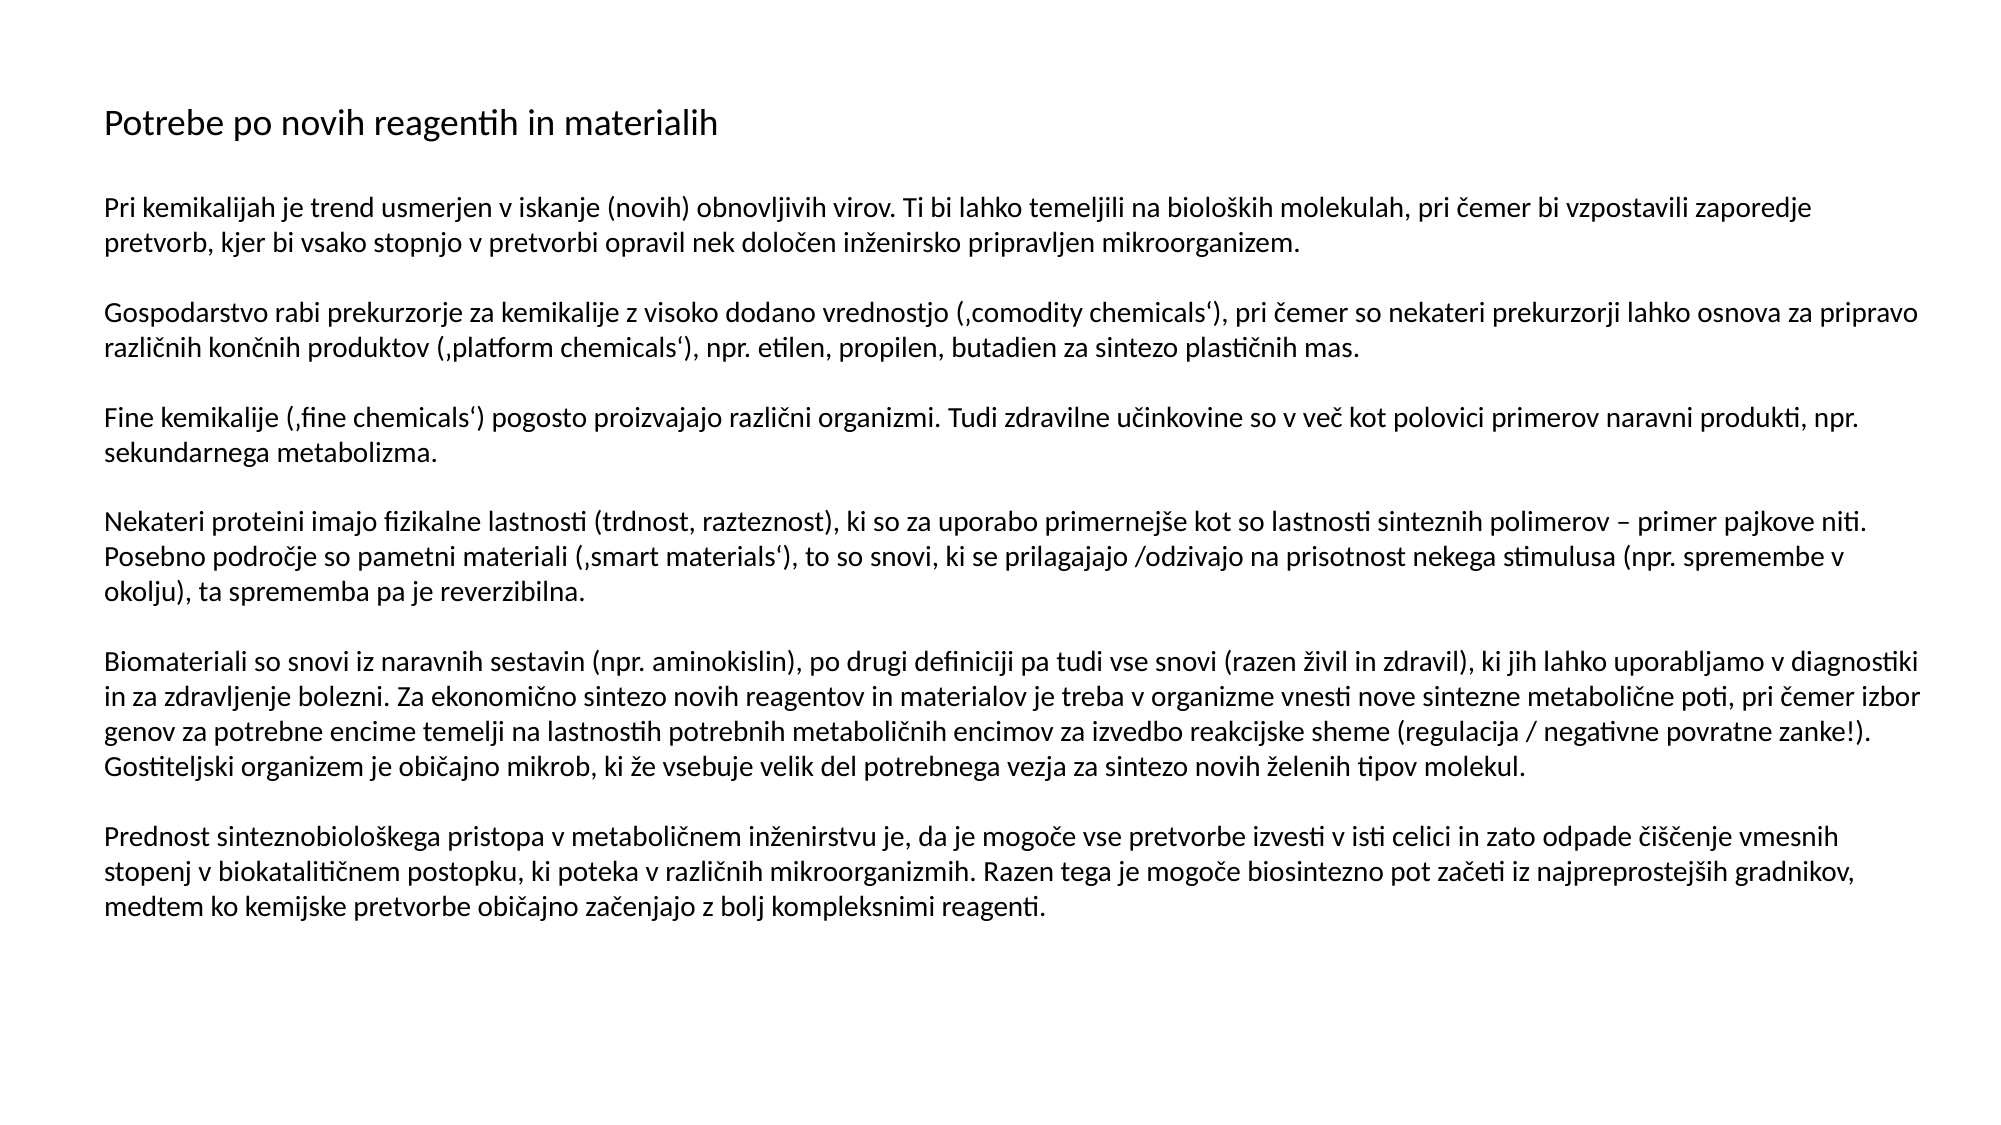

Potrebe po novih reagentih in materialih
Pri kemikalijah je trend usmerjen v iskanje (novih) obnovljivih virov. Ti bi lahko temeljili na bioloških molekulah, pri čemer bi vzpostavili zaporedje pretvorb, kjer bi vsako stopnjo v pretvorbi opravil nek določen inženirsko pripravljen mikroorganizem.
Gospodarstvo rabi prekurzorje za kemikalije z visoko dodano vrednostjo (‚comodity chemicals‘), pri čemer so nekateri prekurzorji lahko osnova za pripravo različnih končnih produktov (‚platform chemicals‘), npr. etilen, propilen, butadien za sintezo plastičnih mas.
Fine kemikalije (‚fine chemicals‘) pogosto proizvajajo različni organizmi. Tudi zdravilne učinkovine so v več kot polovici primerov naravni produkti, npr. sekundarnega metabolizma.
Nekateri proteini imajo fizikalne lastnosti (trdnost, razteznost), ki so za uporabo primernejše kot so lastnosti sinteznih polimerov – primer pajkove niti. Posebno področje so pametni materiali (‚smart materials‘), to so snovi, ki se prilagajajo /odzivajo na prisotnost nekega stimulusa (npr. spremembe v okolju), ta sprememba pa je reverzibilna.
Biomateriali so snovi iz naravnih sestavin (npr. aminokislin), po drugi definiciji pa tudi vse snovi (razen živil in zdravil), ki jih lahko uporabljamo v diagnostiki in za zdravljenje bolezni. Za ekonomično sintezo novih reagentov in materialov je treba v organizme vnesti nove sintezne metabolične poti, pri čemer izbor genov za potrebne encime temelji na lastnostih potrebnih metaboličnih encimov za izvedbo reakcijske sheme (regulacija / negativne povratne zanke!). Gostiteljski organizem je običajno mikrob, ki že vsebuje velik del potrebnega vezja za sintezo novih želenih tipov molekul.
Prednost sinteznobiološkega pristopa v metaboličnem inženirstvu je, da je mogoče vse pretvorbe izvesti v isti celici in zato odpade čiščenje vmesnih stopenj v biokatalitičnem postopku, ki poteka v različnih mikroorganizmih. Razen tega je mogoče biosintezno pot začeti iz najpreprostejših gradnikov, medtem ko kemijske pretvorbe običajno začenjajo z bolj kompleksnimi reagenti.